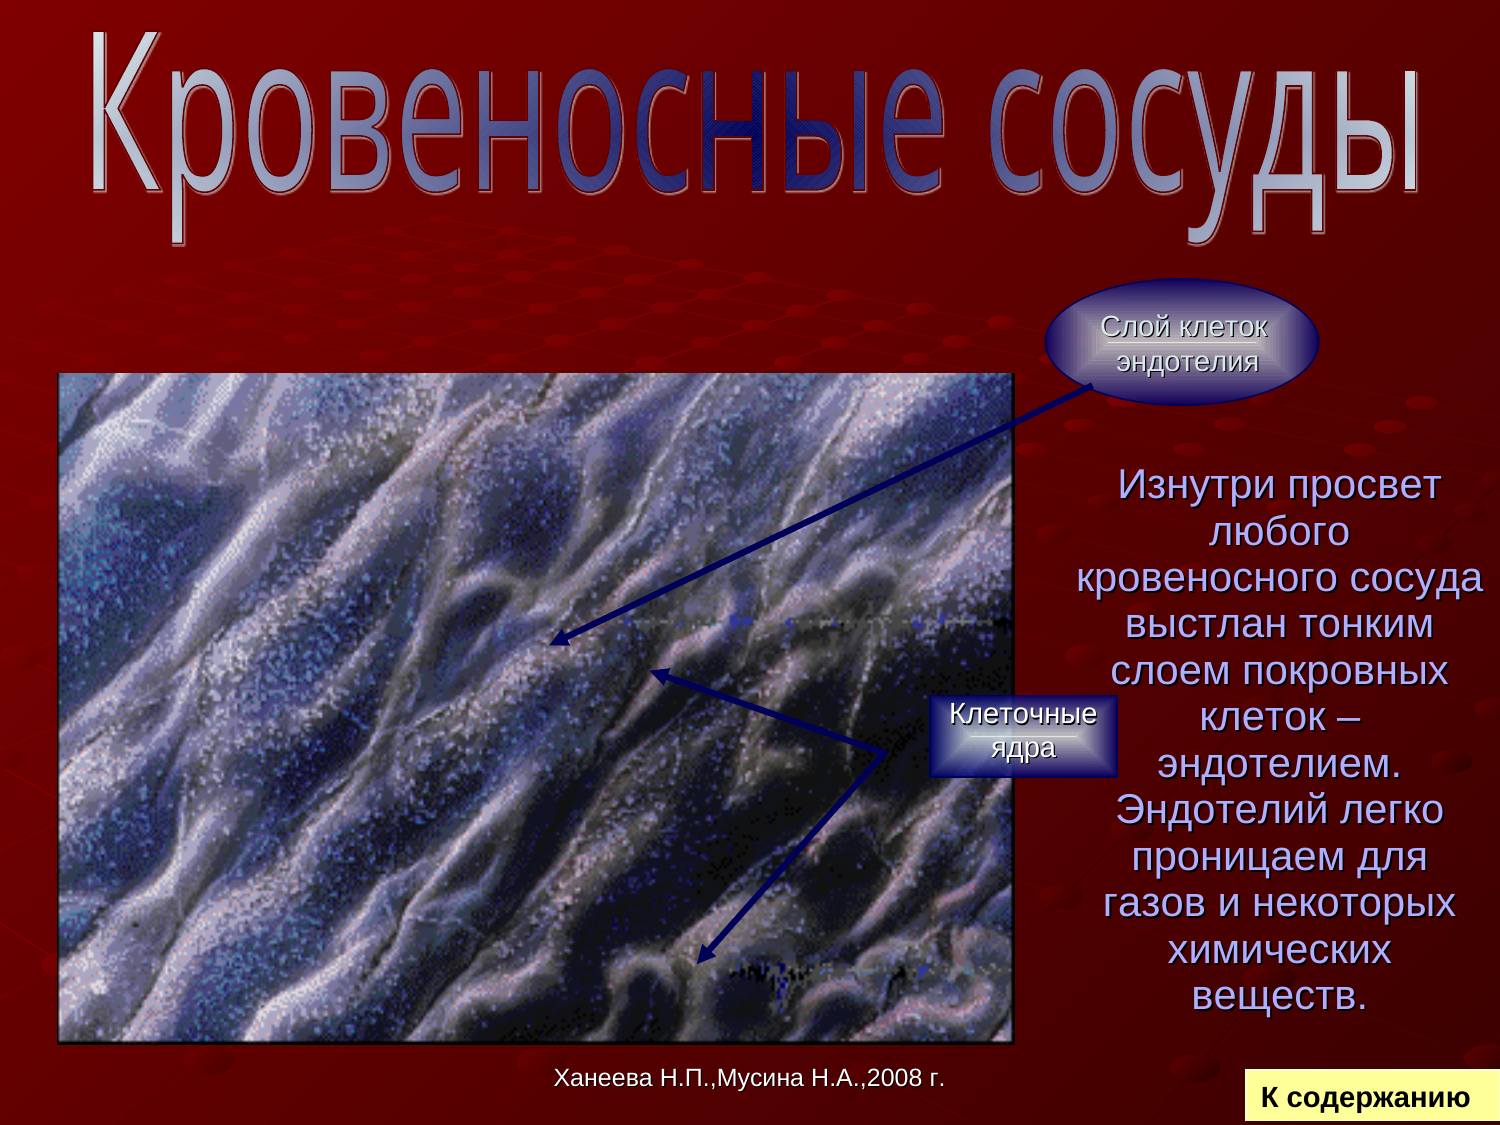

Кровеносные сосуды
Слой клеток
эндотелия
# Изнутри просвет любого кровеносного сосуда выстлан тонким слоем покровных клеток – эндотелием. Эндотелий легко проницаем для газов и некоторых химических веществ.
Клеточные
ядра
Ханеева Н.П.,Мусина Н.А.,2008 г.
К содержанию